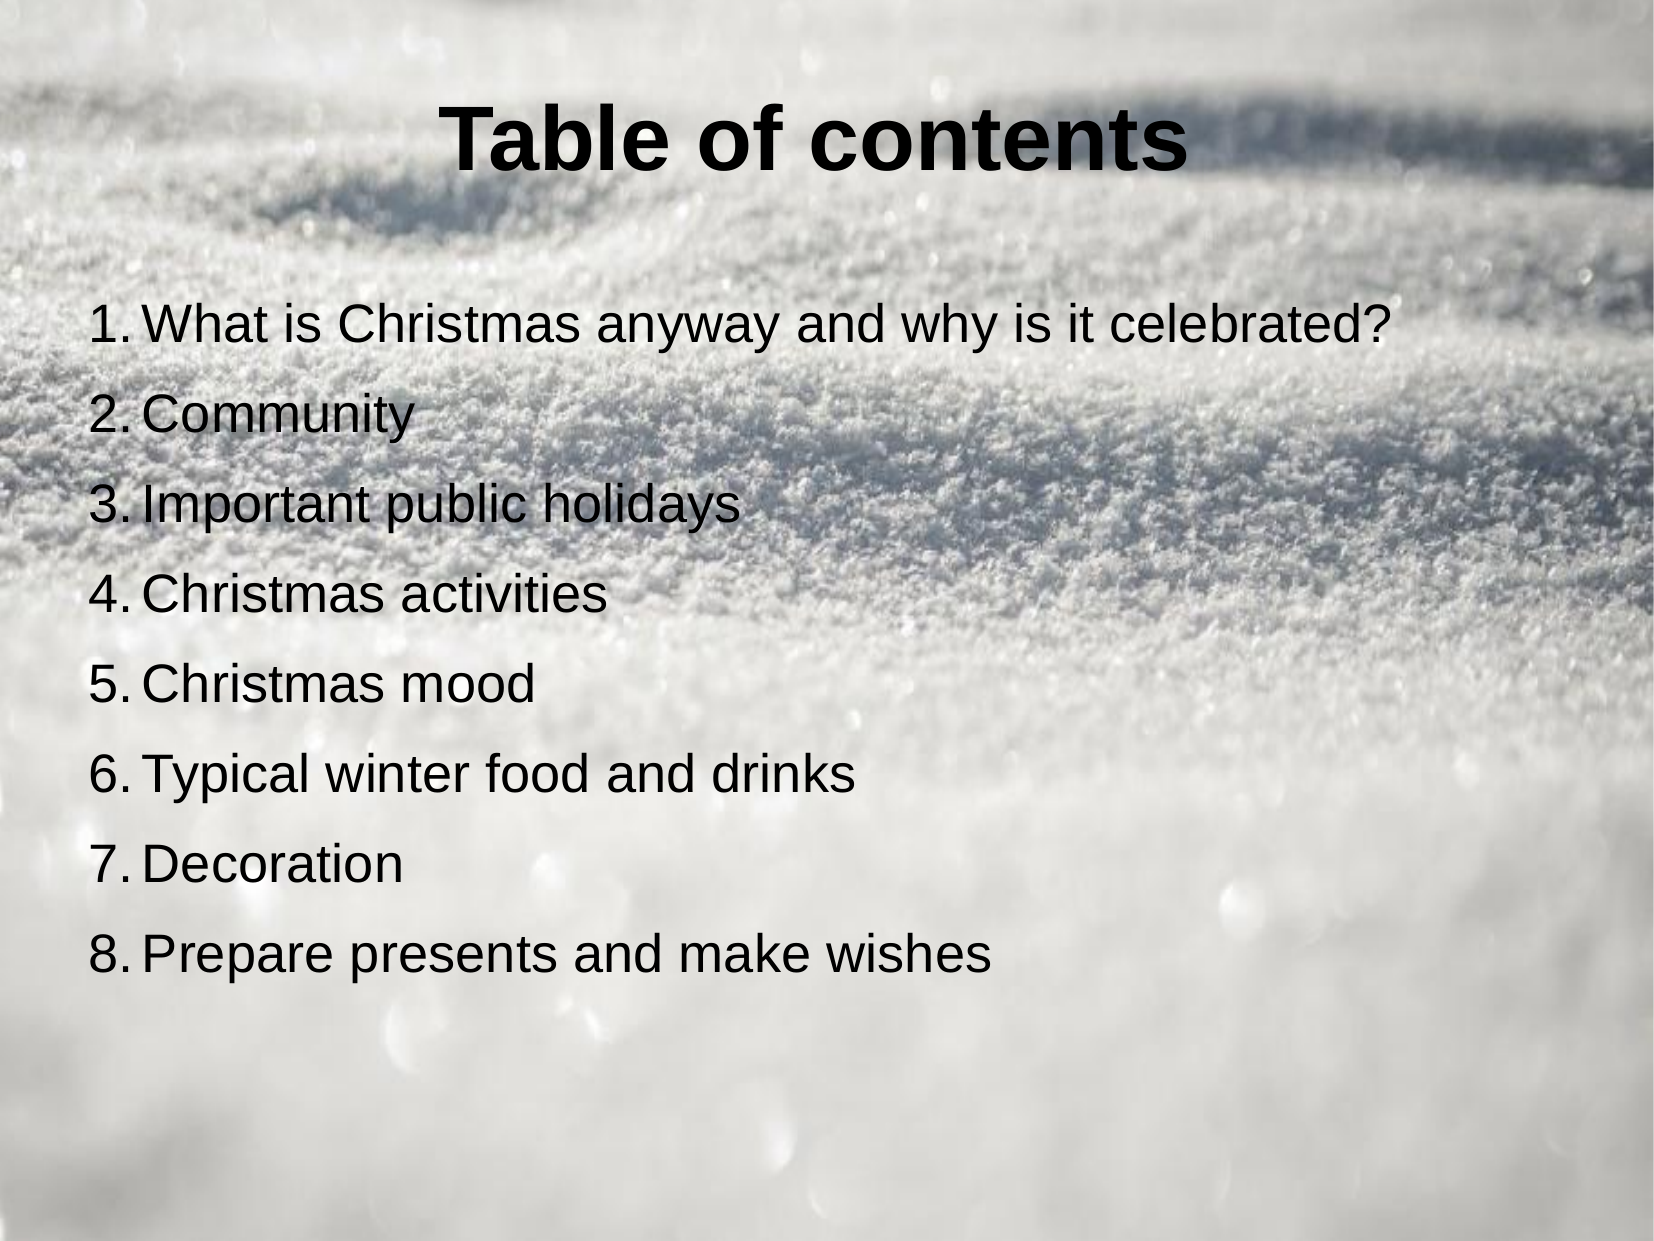

# Table of contents
What is Christmas anyway and why is it celebrated?
Community
Important public holidays
Christmas activities
Christmas mood
Typical winter food and drinks
Decoration
Prepare presents and make wishes